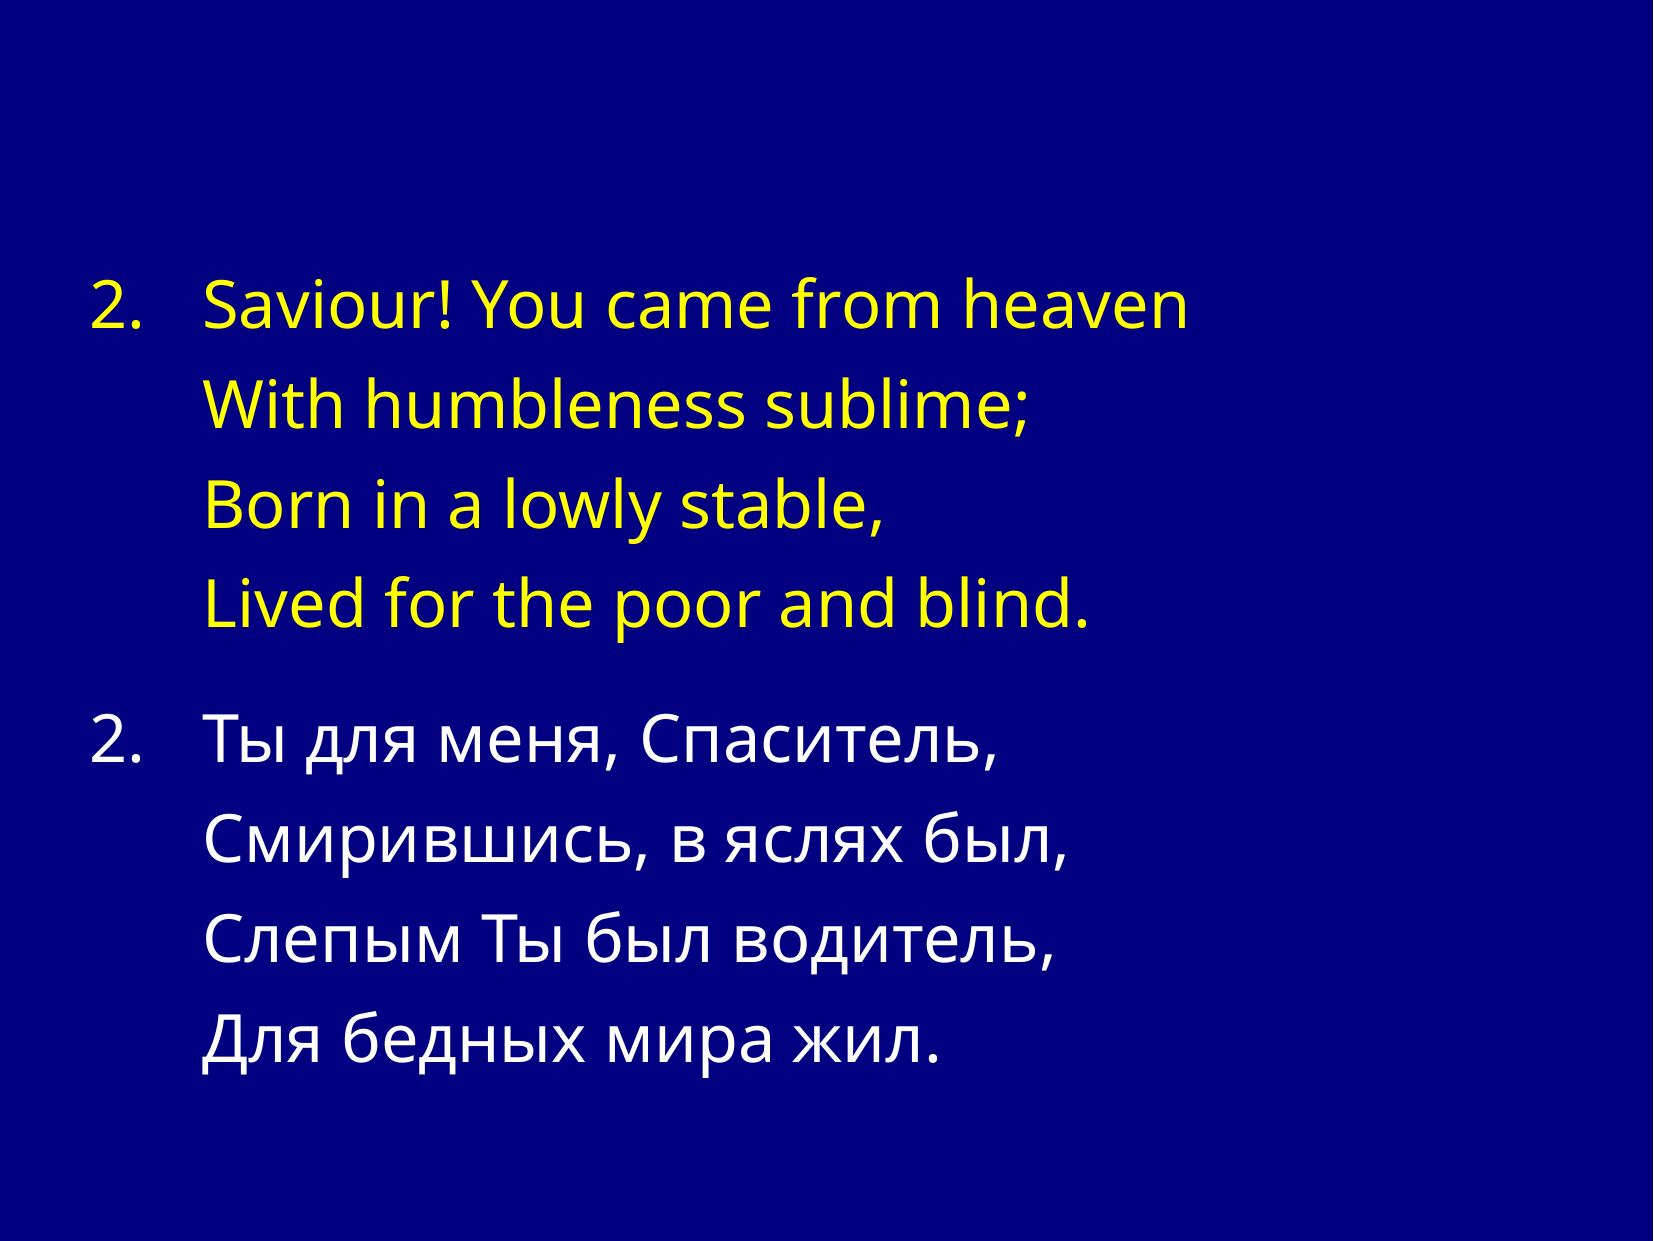

2.	Saviour! You came from heaven
	With humbleness sublime;
	Born in a lowly stable,
	Lived for the poor and blind.
2.	Ты для меня, Спаситель,
	Смирившись, в яслях был,
	Слепым Ты был водитель,
	Для бедных мира жил.